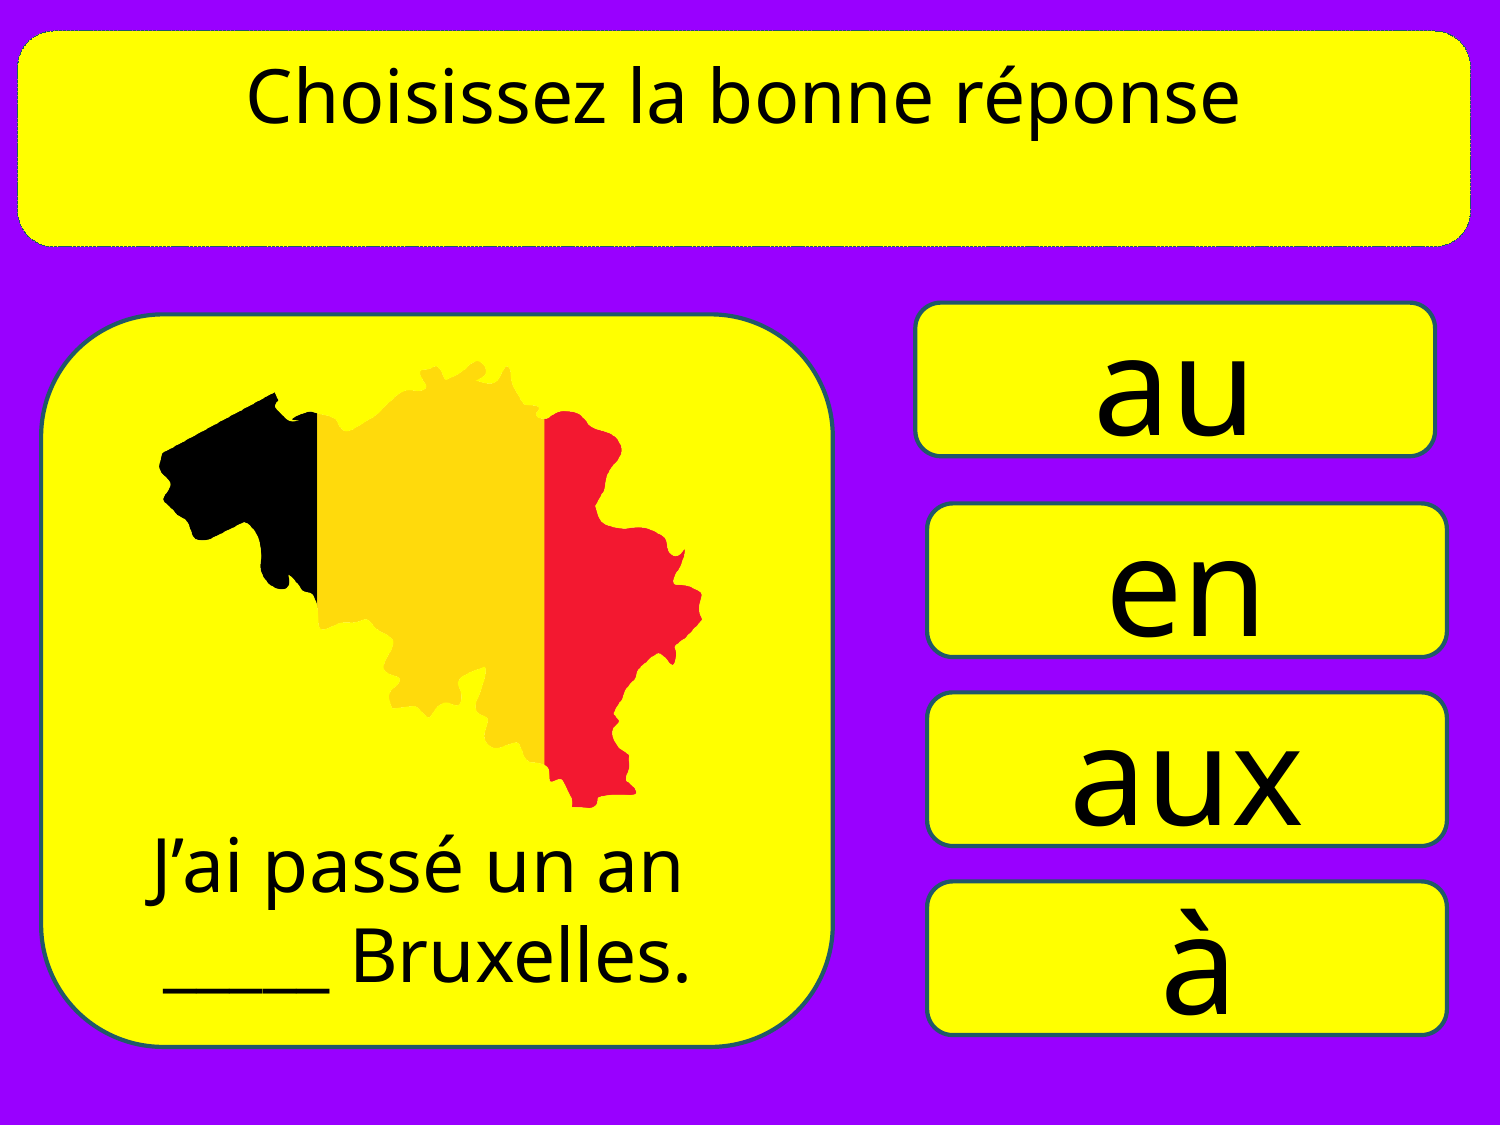

Choisissez la bonne réponse
au
en
aux
J’ai passé un an
_____ Bruxelles.
à